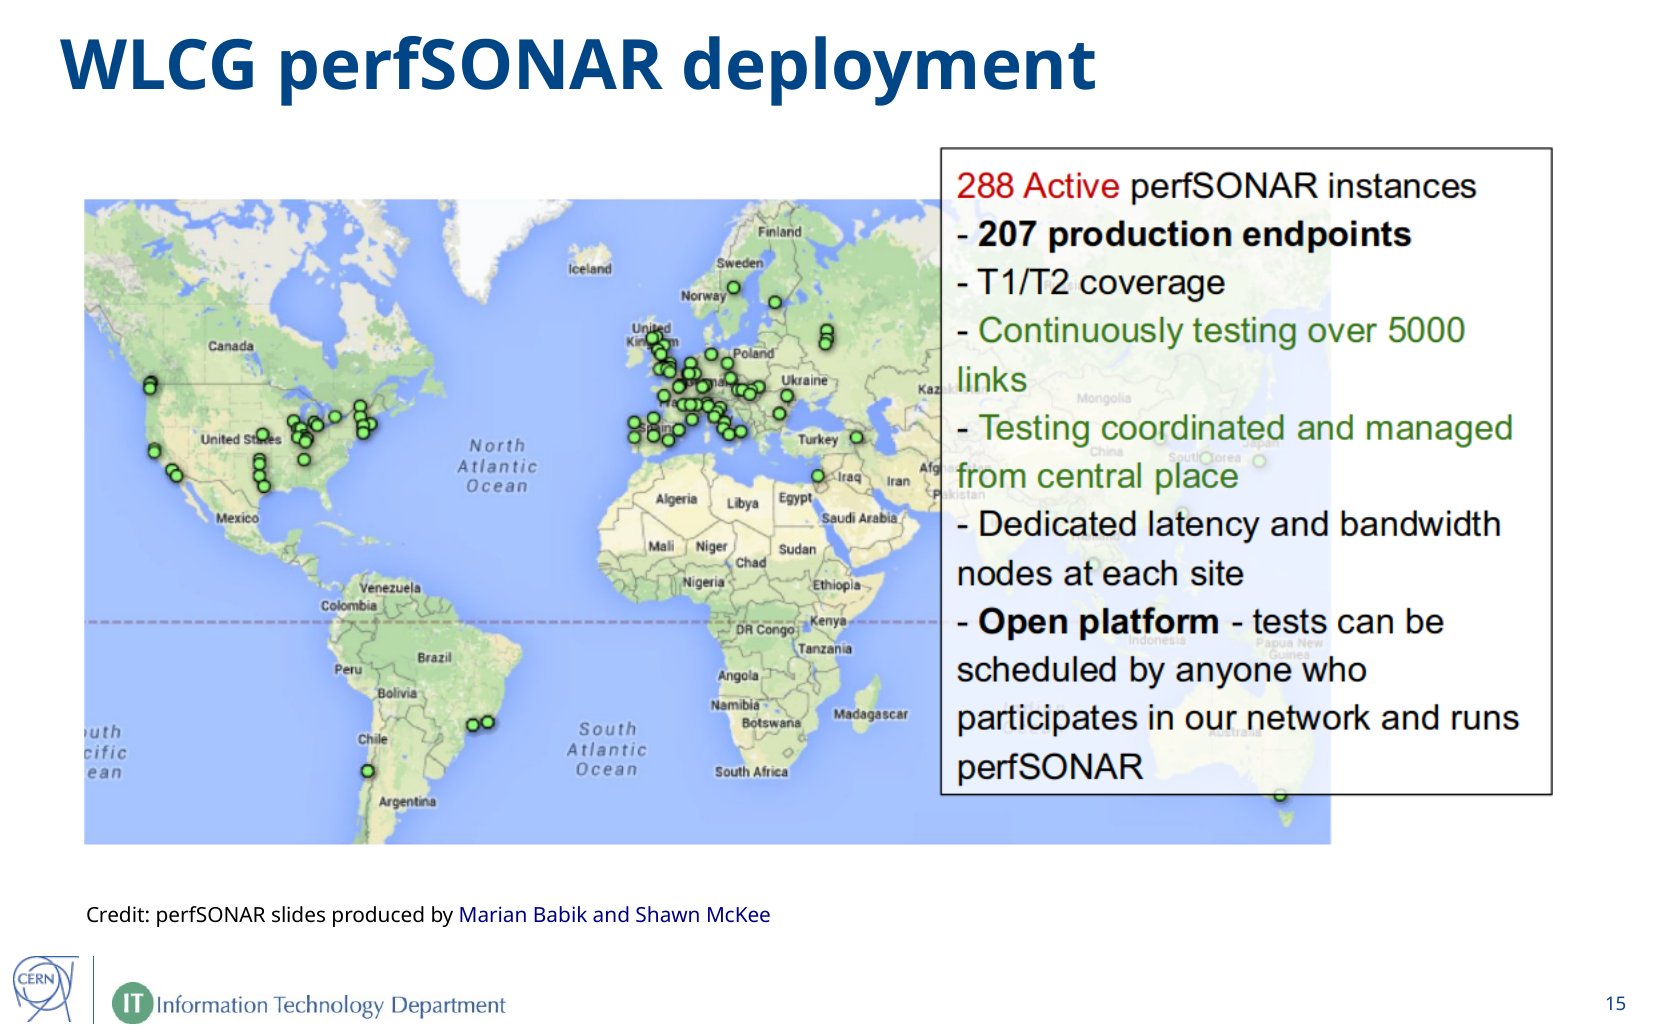

# WLCG perfSONAR deployment
Credit: perfSONAR slides produced by Marian Babik and Shawn McKee